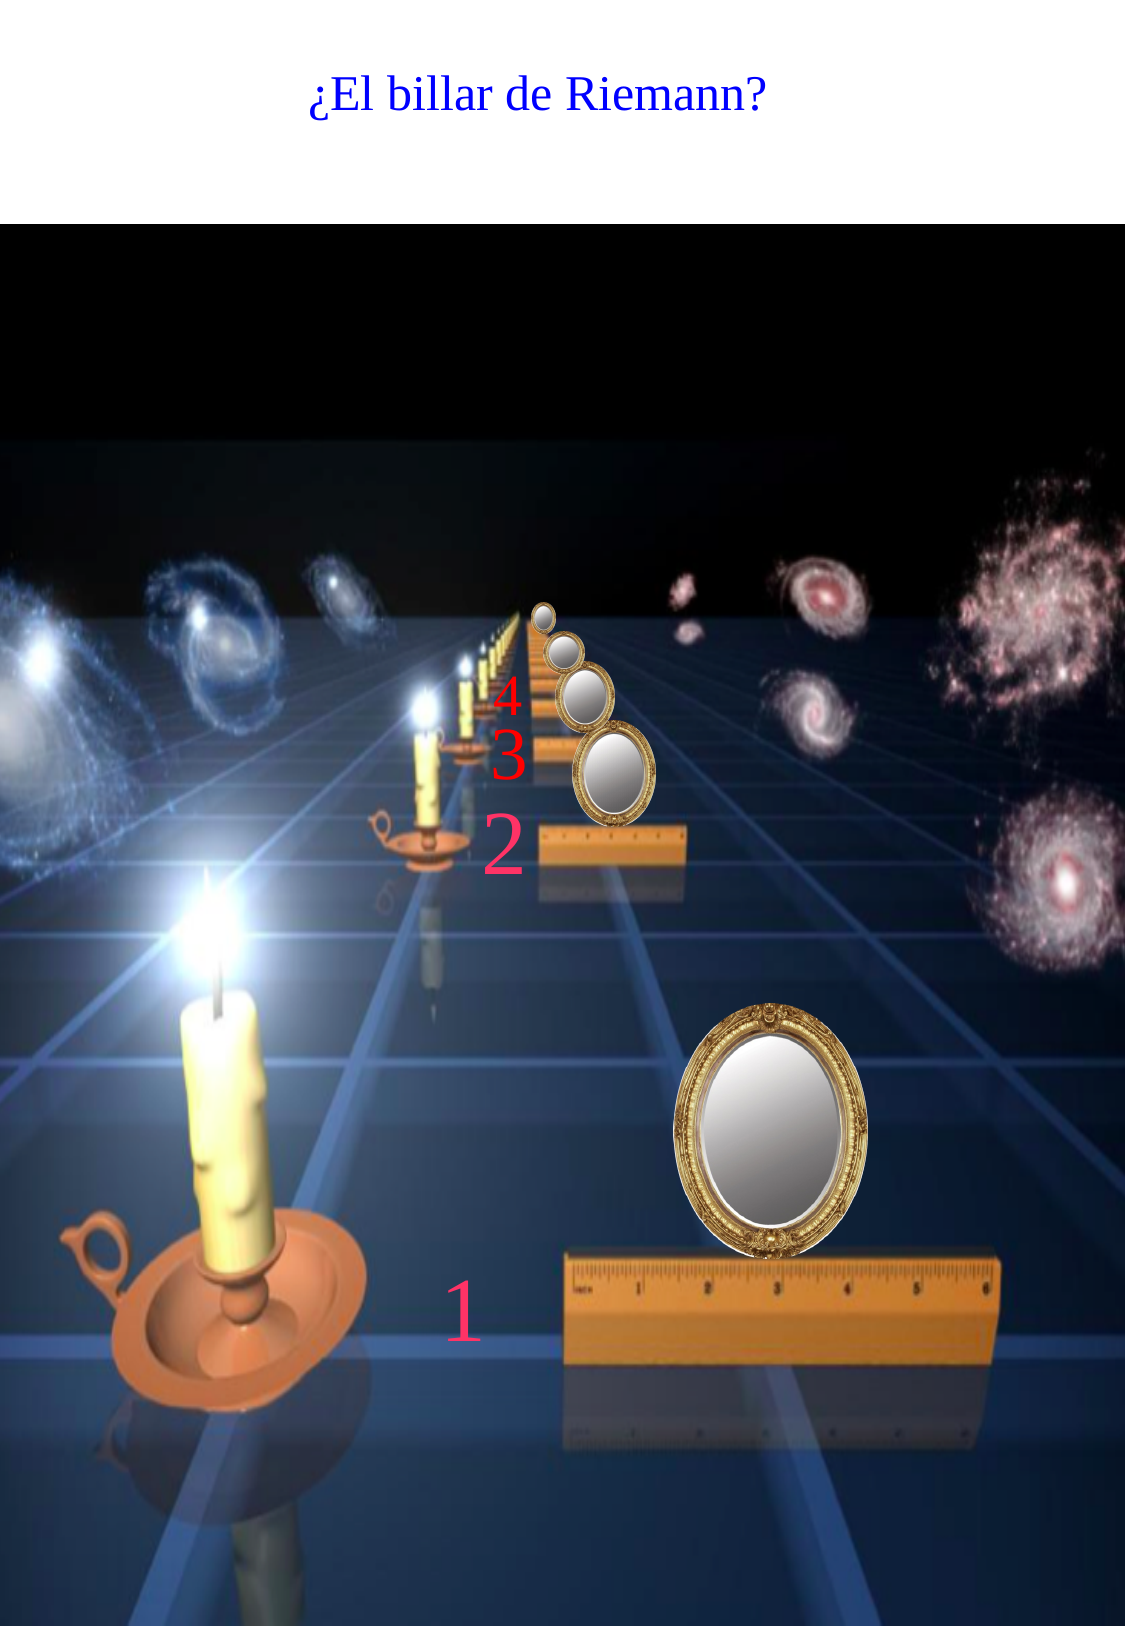

¿El billar de Riemann?
4
3
2
1